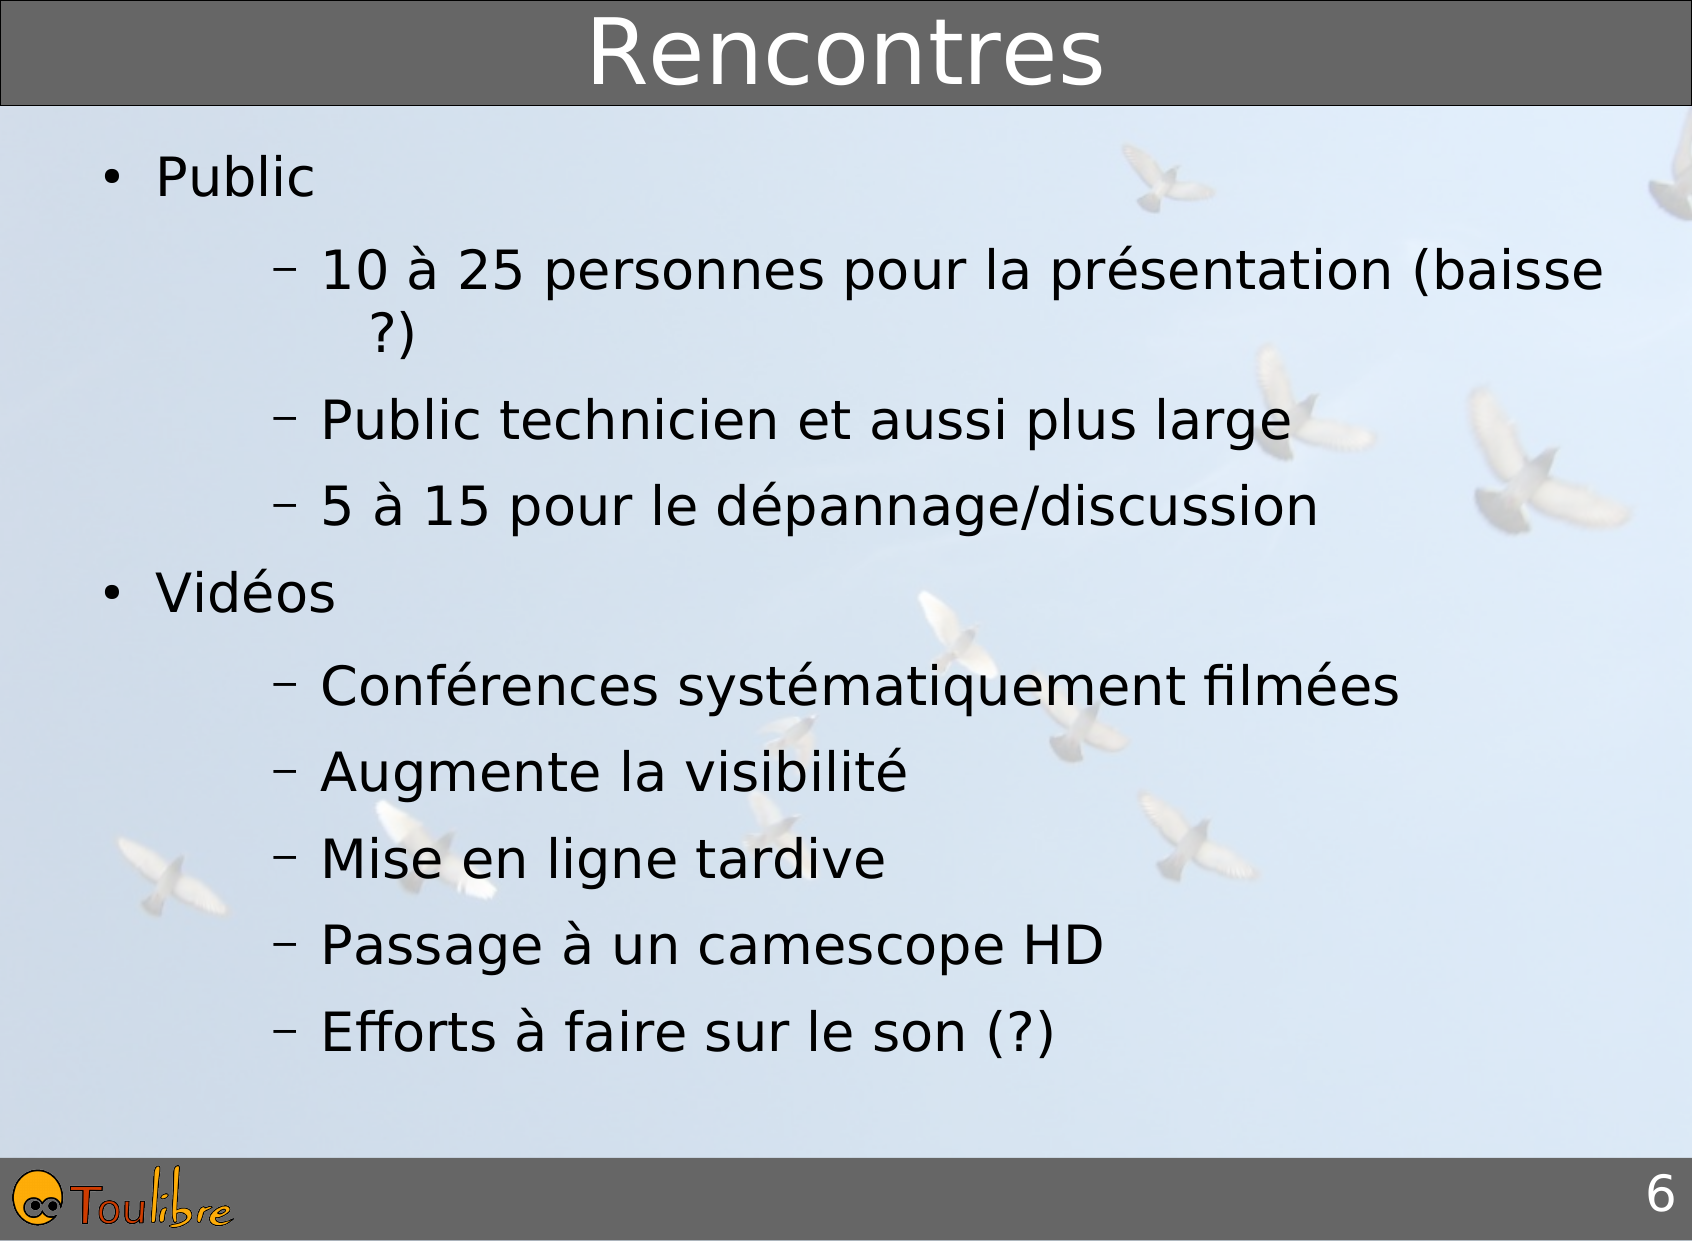

# Rencontres
Public
10 à 25 personnes pour la présentation (baisse ?)
Public technicien et aussi plus large
5 à 15 pour le dépannage/discussion
Vidéos
Conférences systématiquement filmées
Augmente la visibilité
Mise en ligne tardive
Passage à un camescope HD
Efforts à faire sur le son (?)